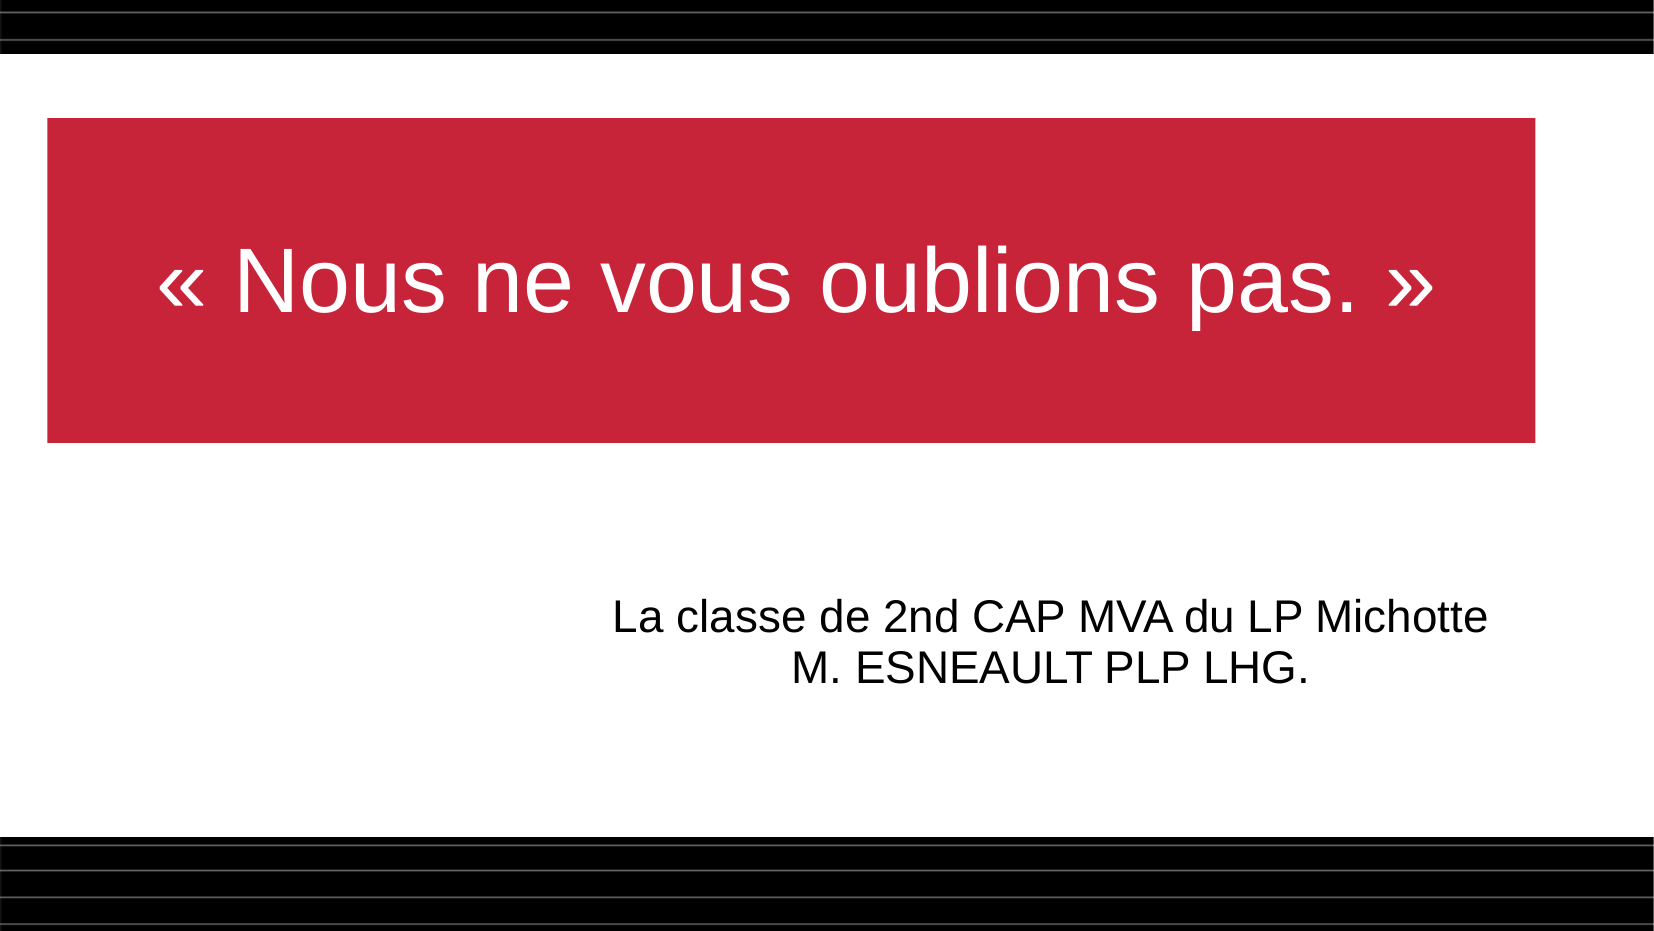

# « Nous ne vous oublions pas. »
La classe de 2nd CAP MVA du LP Michotte
M. ESNEAULT PLP LHG.